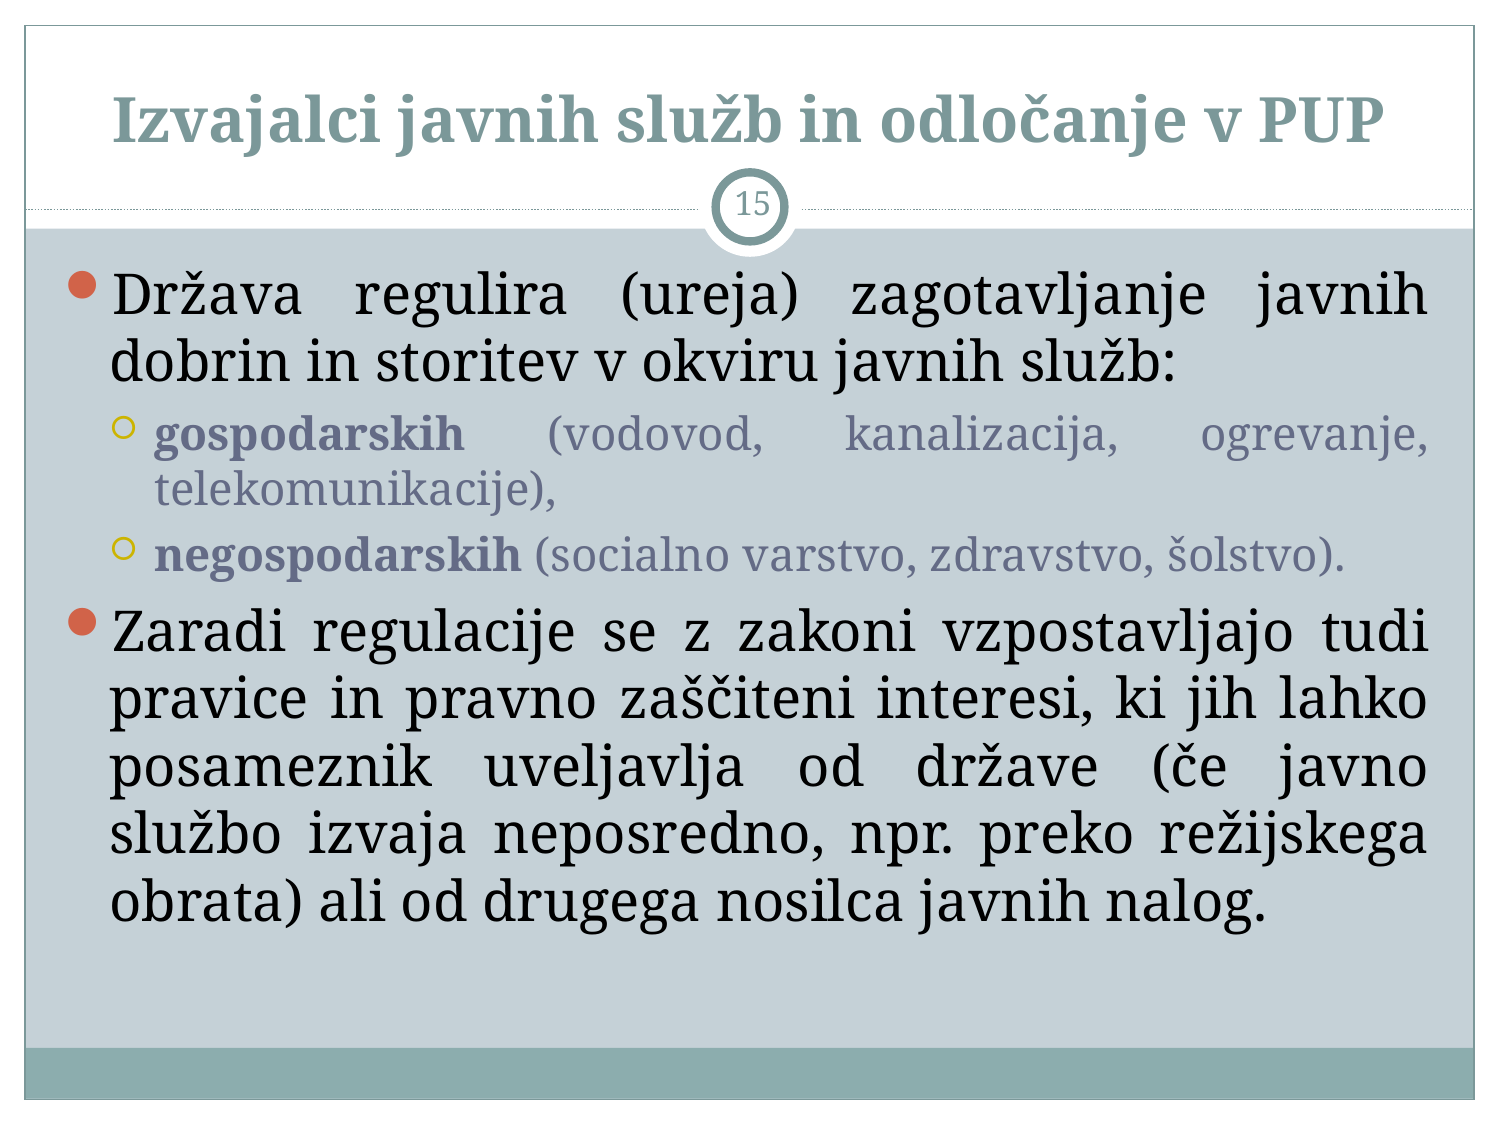

# Izvajalci javnih služb in odločanje v PUP
Država regulira (ureja) zagotavljanje javnih dobrin in storitev v okviru javnih služb:
gospodarskih (vodovod, kanalizacija, ogrevanje, telekomunikacije),
negospodarskih (socialno varstvo, zdravstvo, šolstvo).
Zaradi regulacije se z zakoni vzpostavljajo tudi pravice in pravno zaščiteni interesi, ki jih lahko posameznik uveljavlja od države (če javno službo izvaja neposredno, npr. preko režijskega obrata) ali od drugega nosilca javnih nalog.